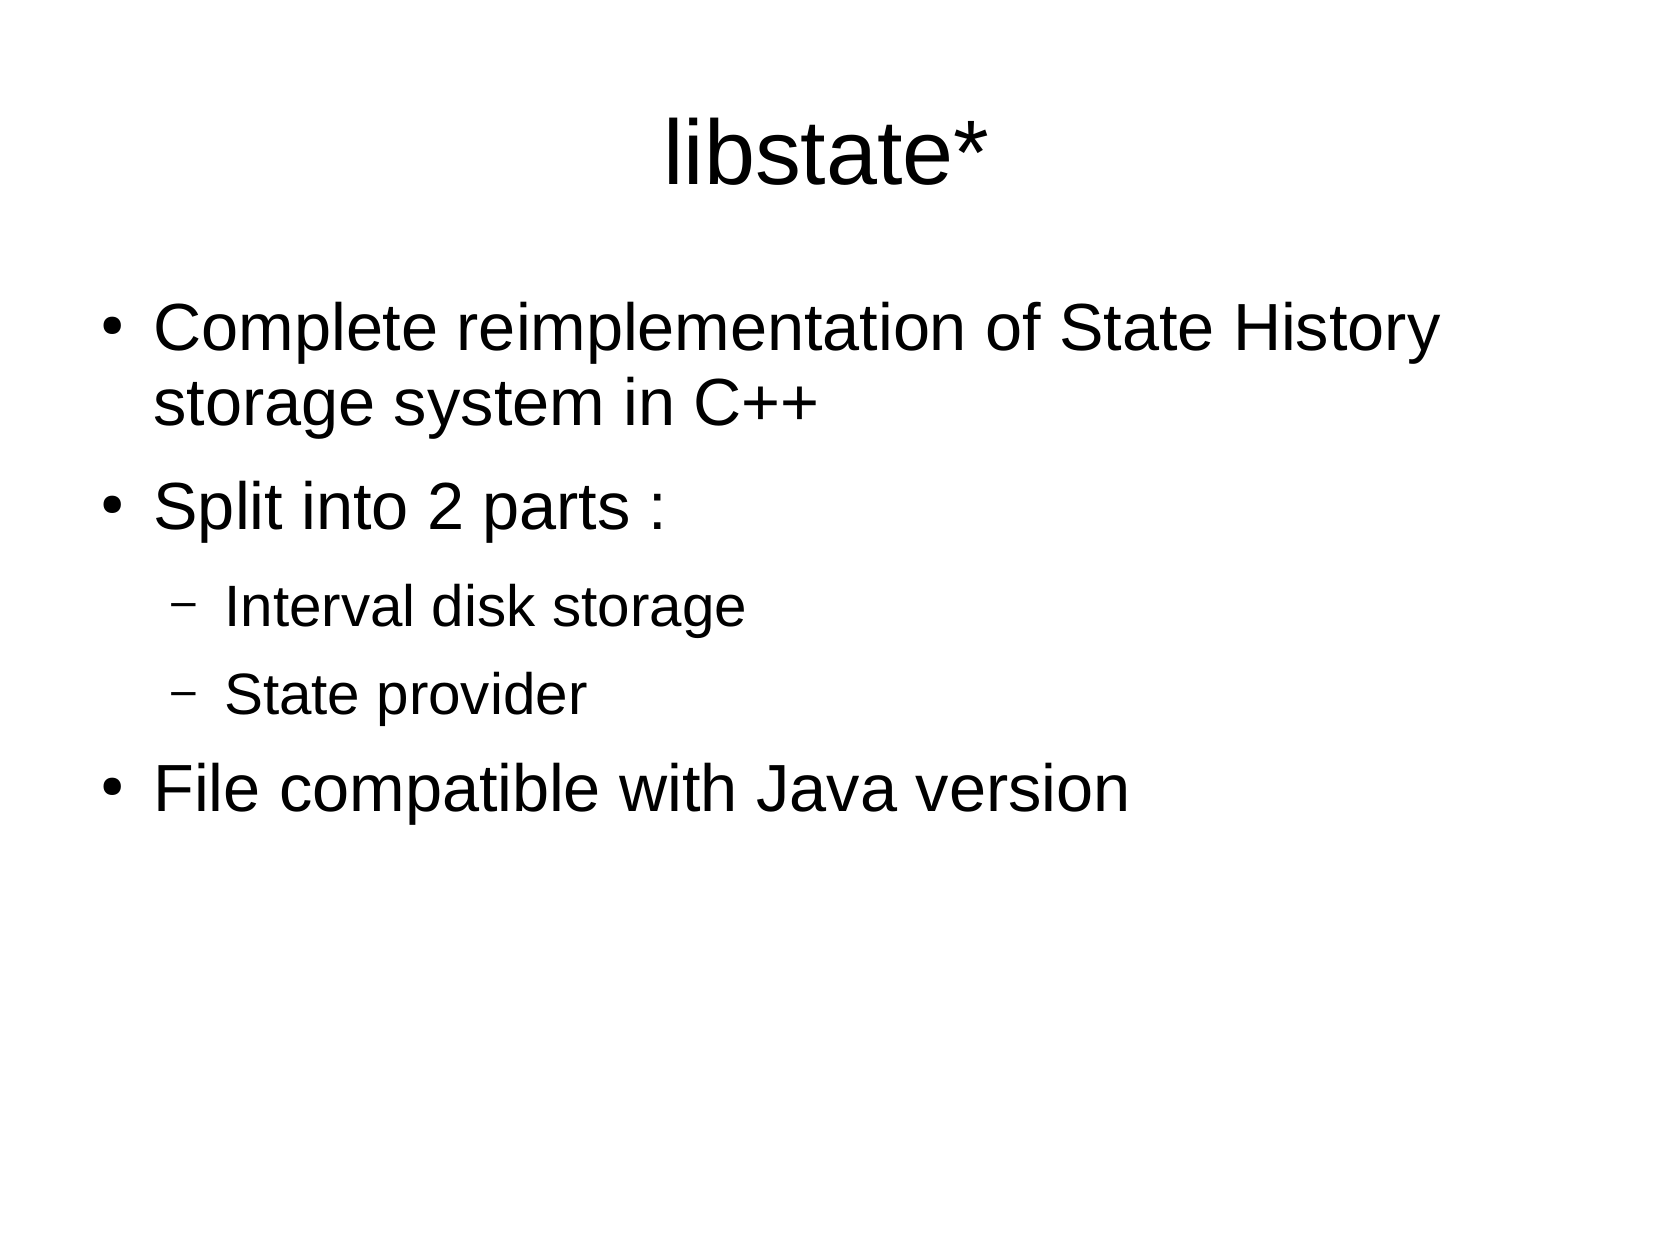

# libstate*
Complete reimplementation of State History storage system in C++
Split into 2 parts :
Interval disk storage
State provider
File compatible with Java version